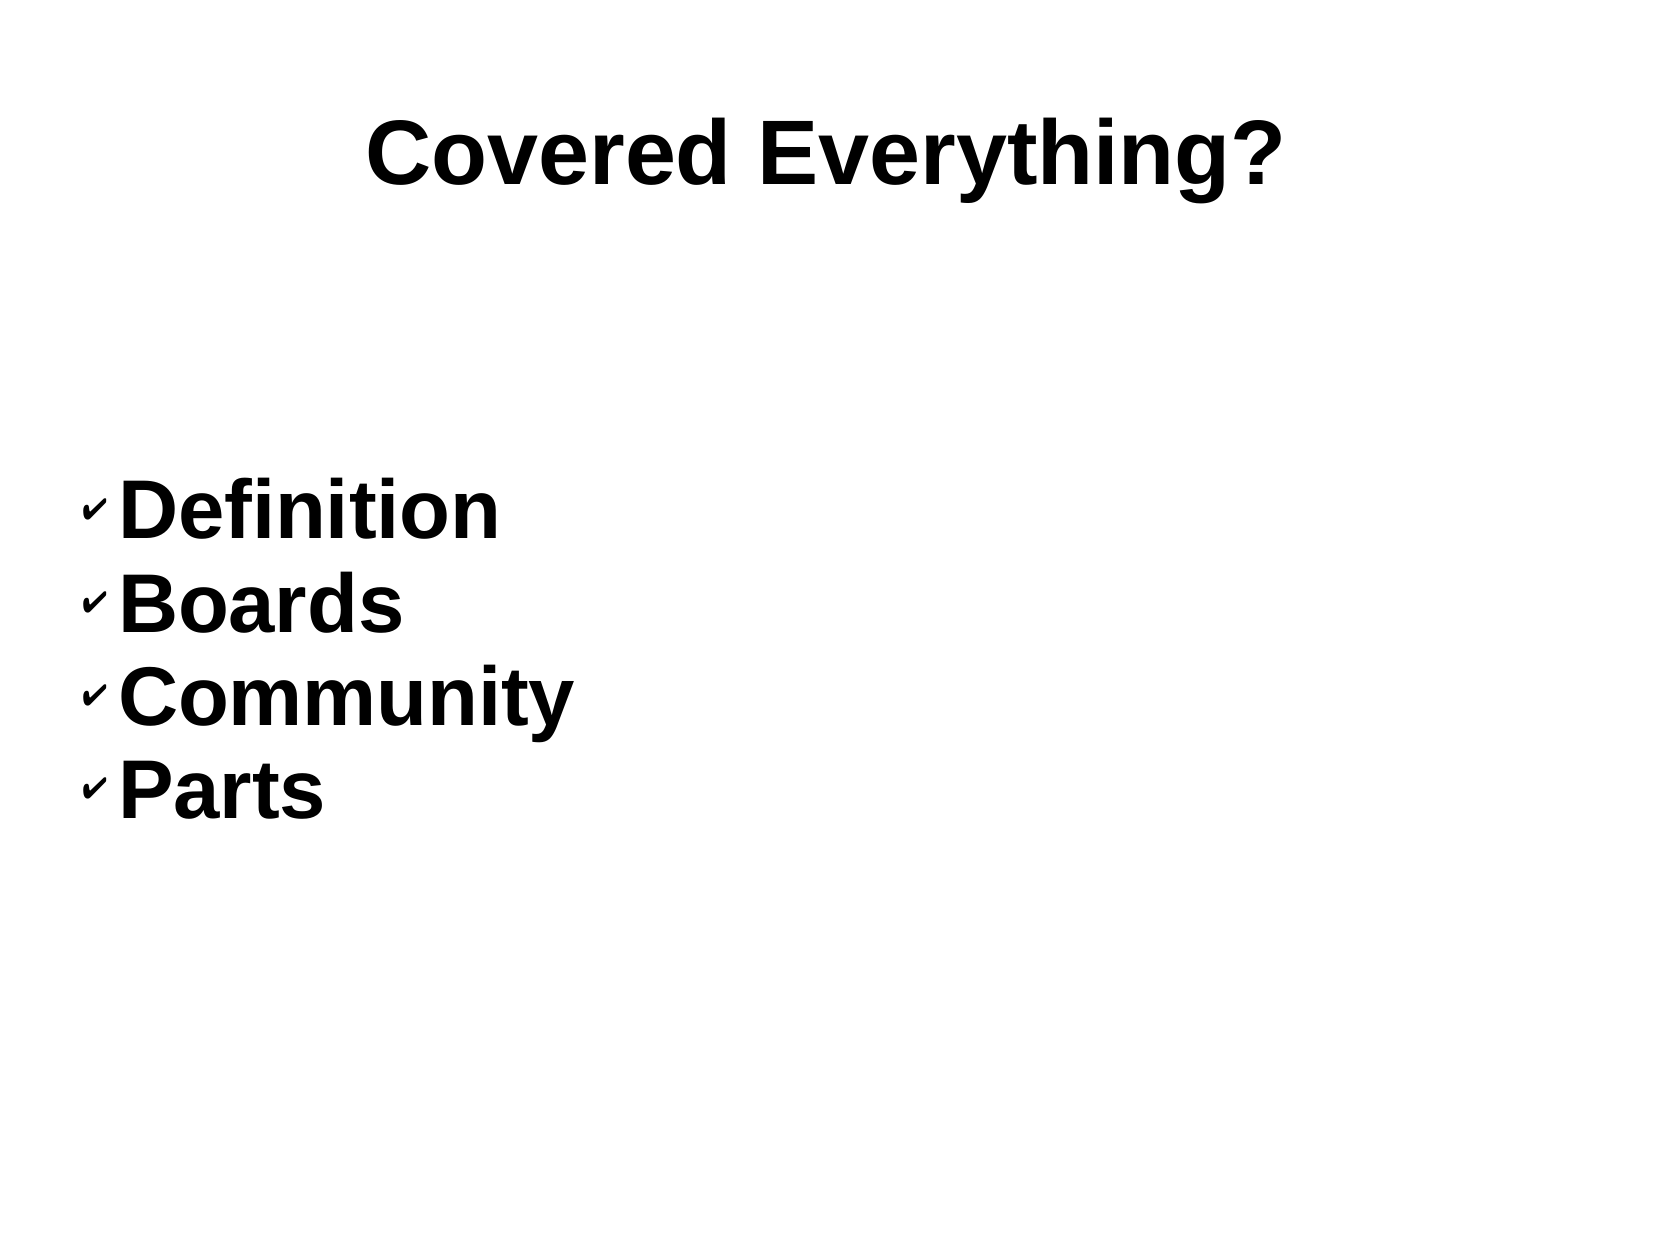

# Covered Everything?
Definition
Boards
Community
Parts